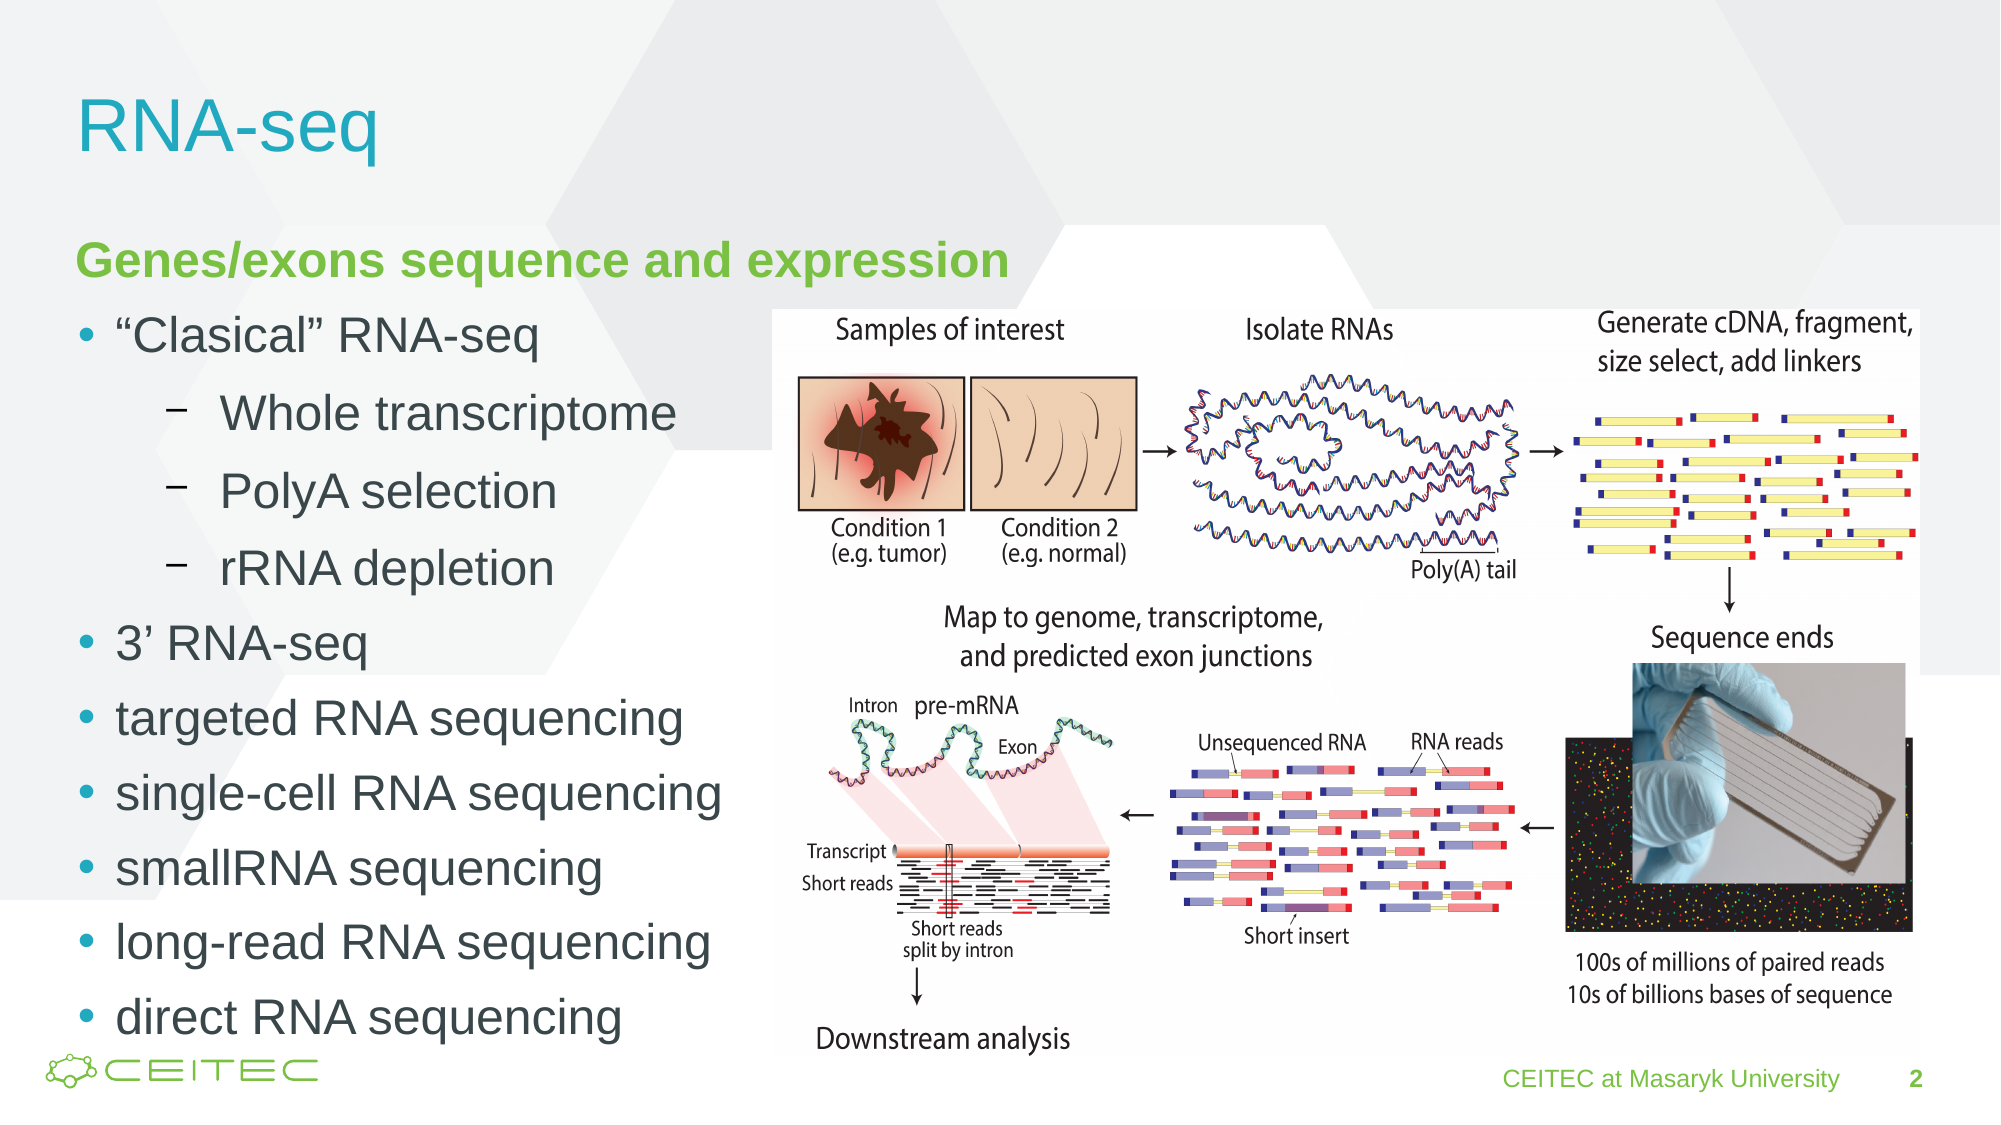

# RNA-seq
Genes/exons sequence and expression
“Clasical” RNA-seq
Whole transcriptome
PolyA selection
rRNA depletion
3’ RNA-seq
targeted RNA sequencing
single-cell RNA sequencing
smallRNA sequencing
long-read RNA sequencing
direct RNA sequencing
CEITEC at Masaryk University